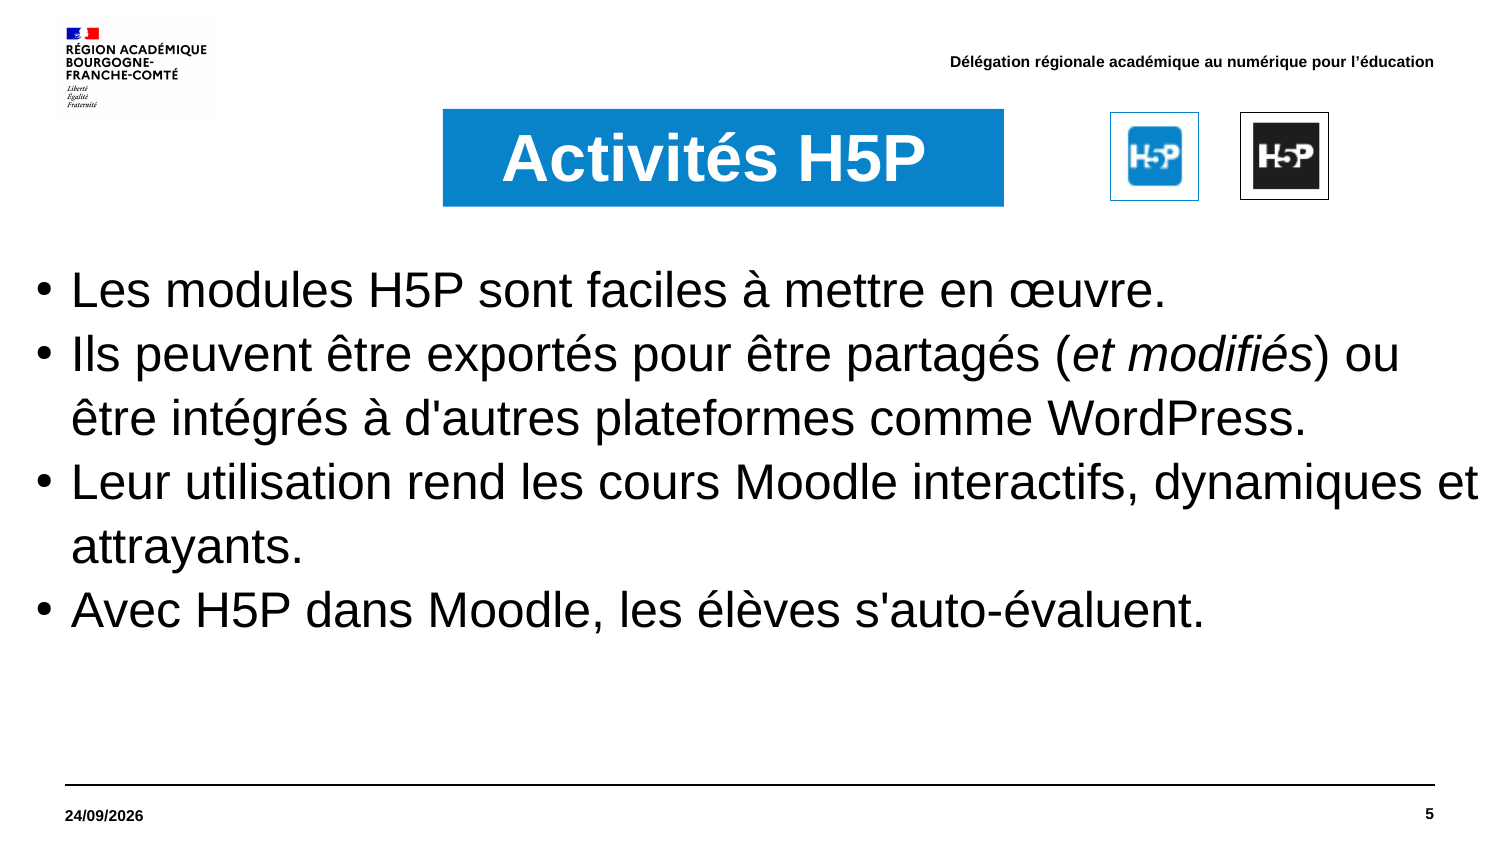

Délégation régionale académique au numérique pour l’éducation
Activités H5P
Les modules H5P sont faciles à mettre en œuvre.
Ils peuvent être exportés pour être partagés (et modifiés) ou être intégrés à d'autres plateformes comme WordPress.
Leur utilisation rend les cours Moodle interactifs, dynamiques et attrayants.
Avec H5P dans Moodle, les élèves s'auto-évaluent.